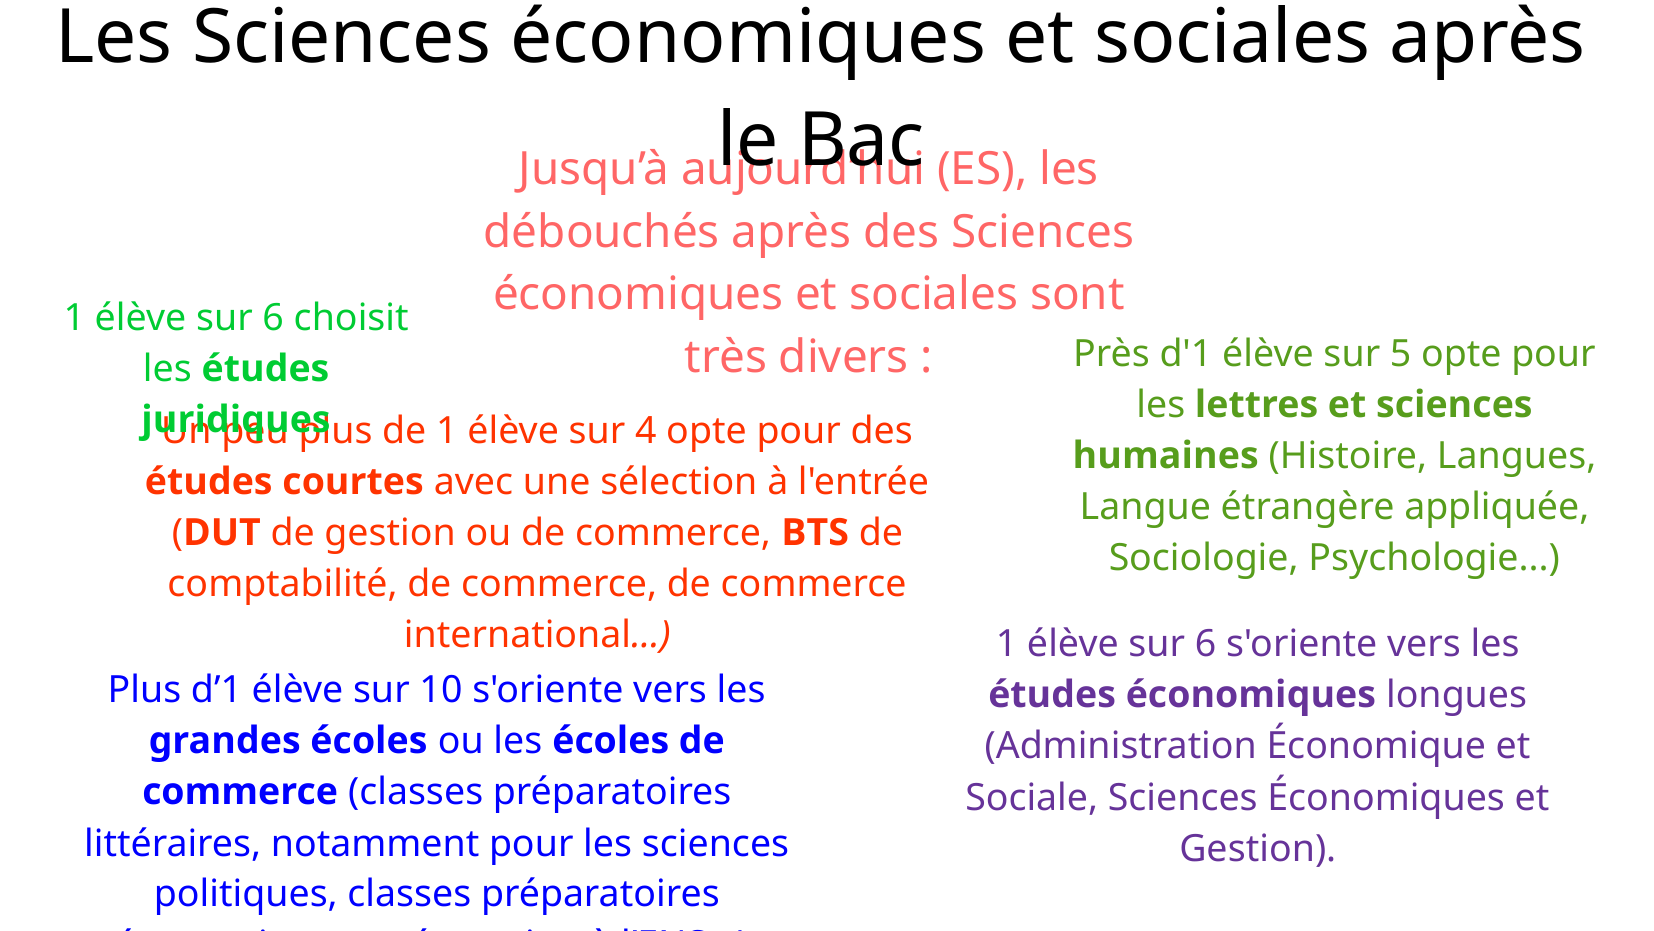

# Les Sciences économiques et sociales après le Bac
Jusqu’à aujourd’hui (ES), les débouchés après des Sciences économiques et sociales sont très divers :
1 élève sur 6 choisit les études juridiques
Près d'1 élève sur 5 opte pour les lettres et sciences humaines (Histoire, Langues, Langue étrangère appliquée, Sociologie, Psychologie...)
Un peu plus de 1 élève sur 4 opte pour des études courtes avec une sélection à l'entrée (DUT de gestion ou de commerce, BTS de comptabilité, de commerce, de commerce international...)
1 élève sur 6 s'oriente vers les études économiques longues (Administration Économique et Sociale, Sciences Économiques et Gestion).
Plus d’1 élève sur 10 s'oriente vers les grandes écoles ou les écoles de commerce (classes préparatoires littéraires, notamment pour les sciences politiques, classes préparatoires économiques, préparation à l’ENS...).